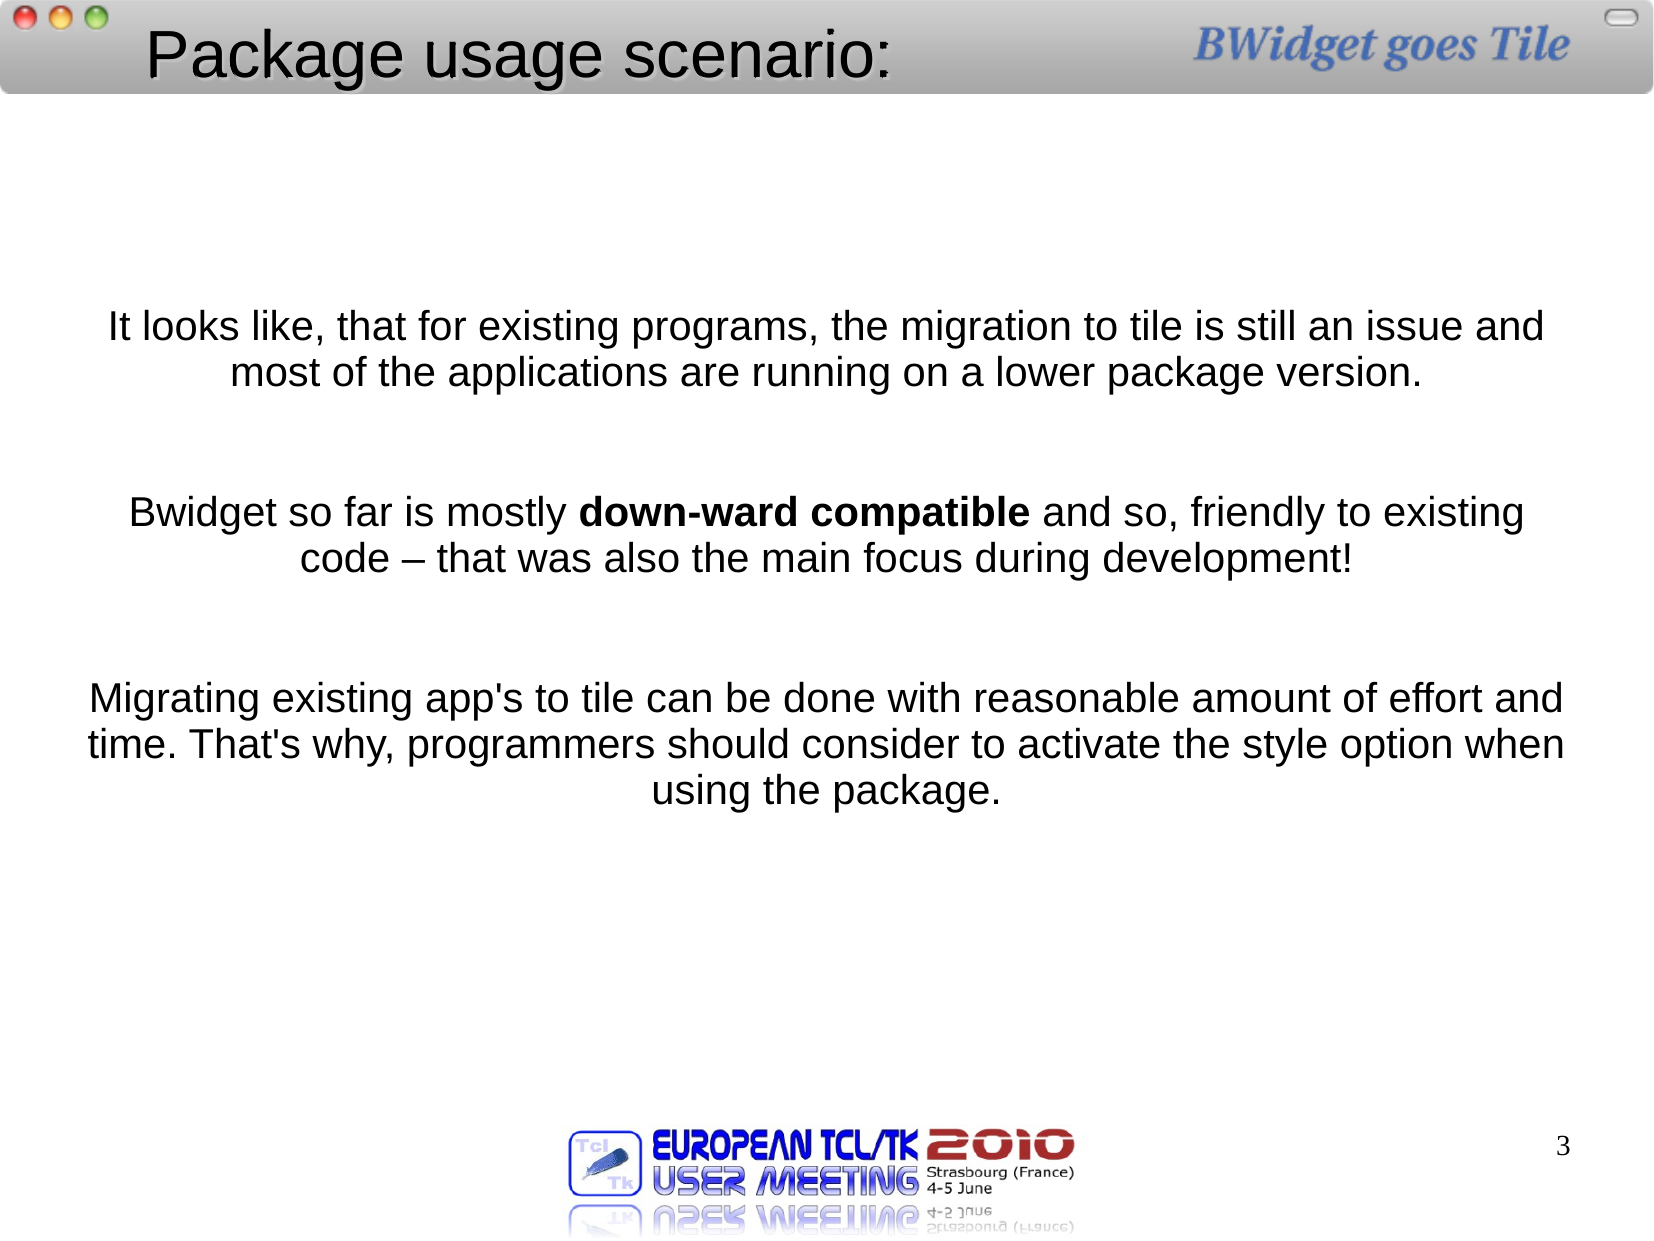

Package usage scenario:
# It looks like, that for existing programs, the migration to tile is still an issue and most of the applications are running on a lower package version.
Bwidget so far is mostly down-ward compatible and so, friendly to existing code – that was also the main focus during development!
Migrating existing app's to tile can be done with reasonable amount of effort and time. That's why, programmers should consider to activate the style option when using the package.
Page:
3